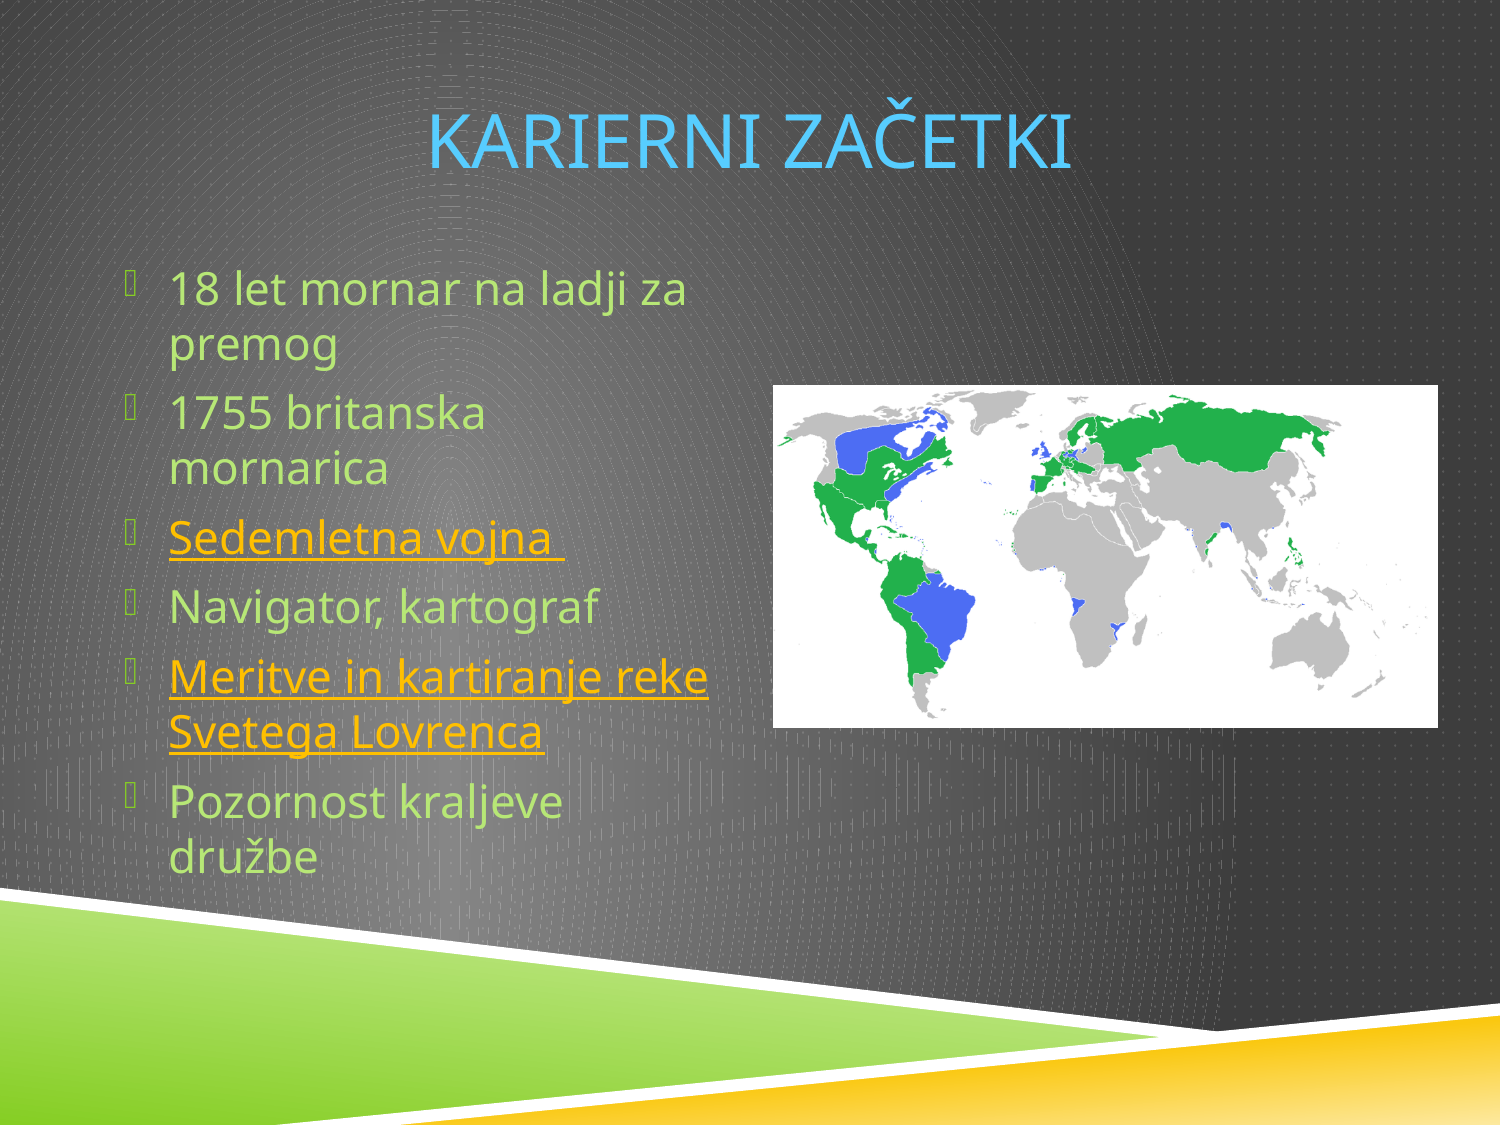

# Karierni začetki
18 let mornar na ladji za premog
1755 britanska mornarica
Sedemletna vojna
Navigator, kartograf
Meritve in kartiranje reke Svetega Lovrenca
Pozornost kraljeve družbe